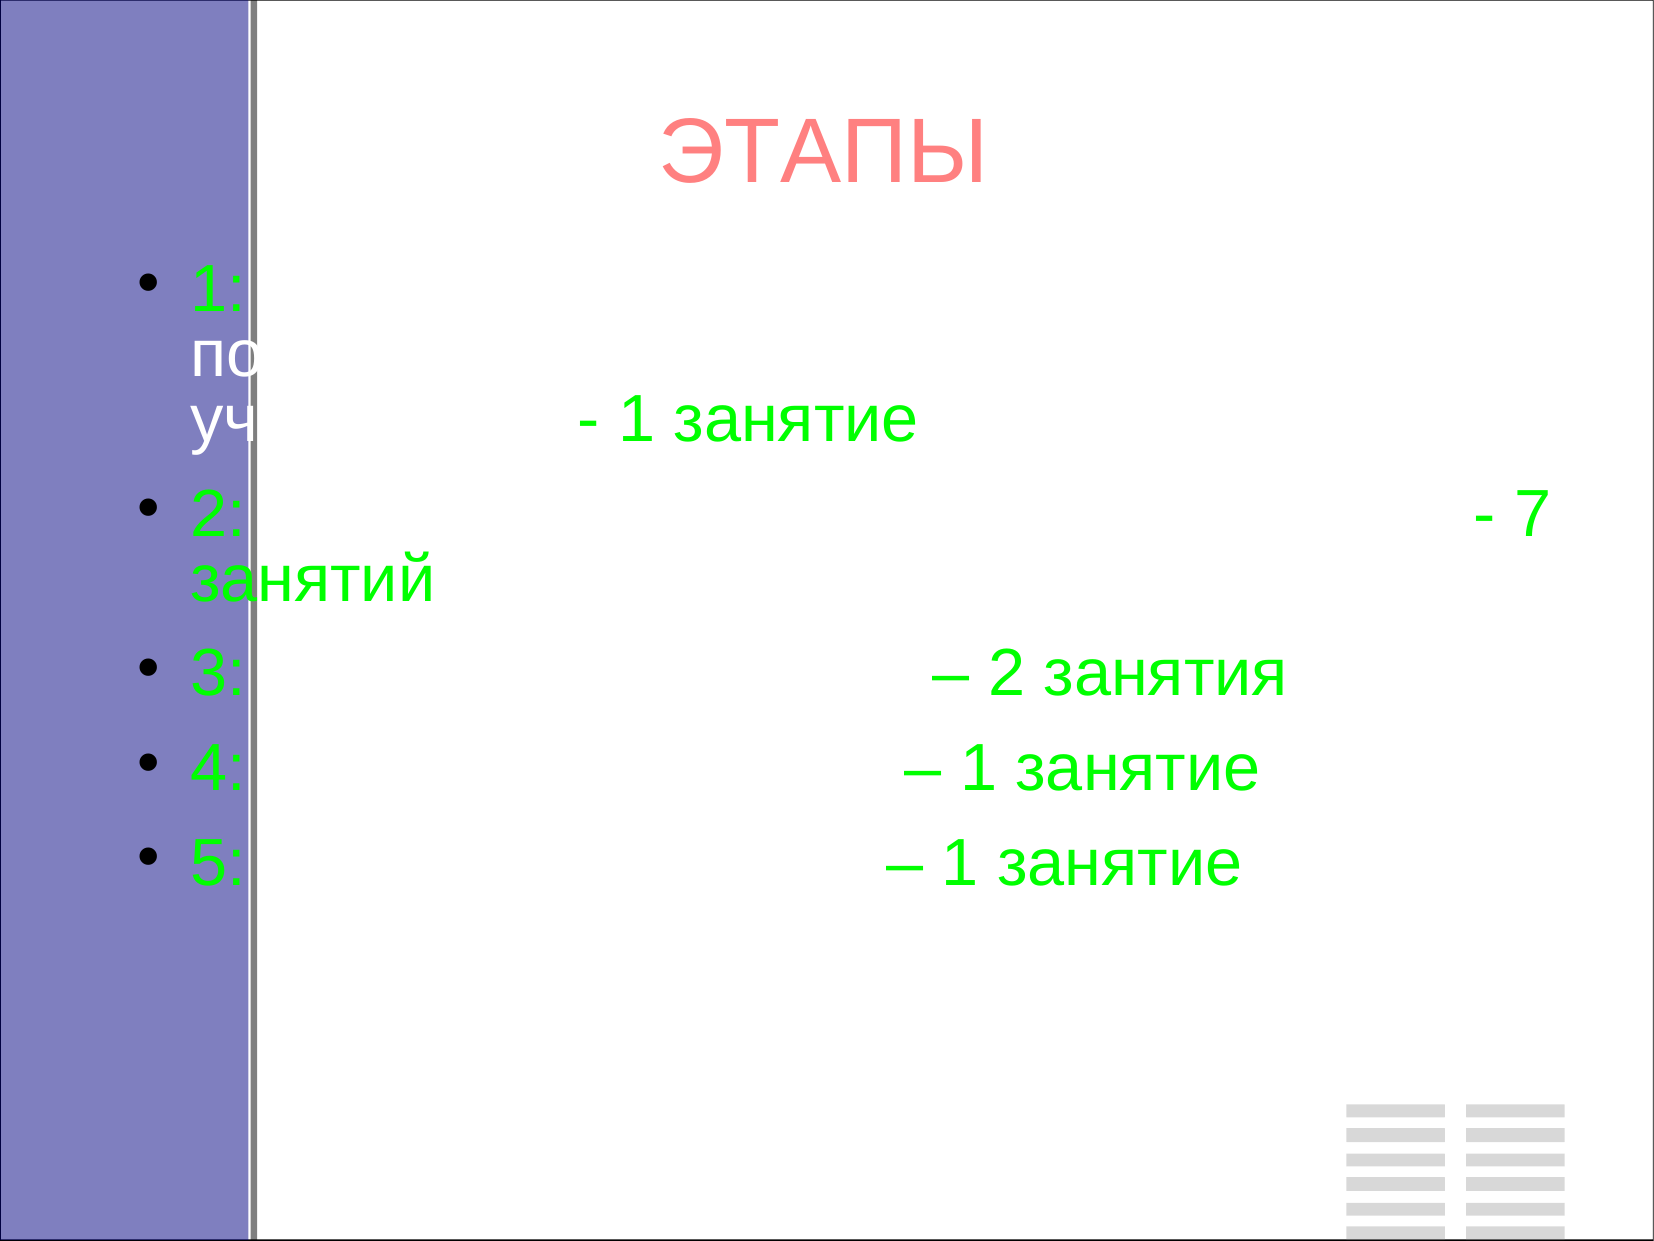

# ЭТАПЫ
1: Осознание проблемной ситуации, постановка целей и выбор тем исследований учащимися - 1 занятие
2: Сбор и систематизация информации - 7 занятий
3: Защита презентаций – 2 занятия
4: Создание брошюры – 1 занятие
5: Подведение итогов – 1 занятие